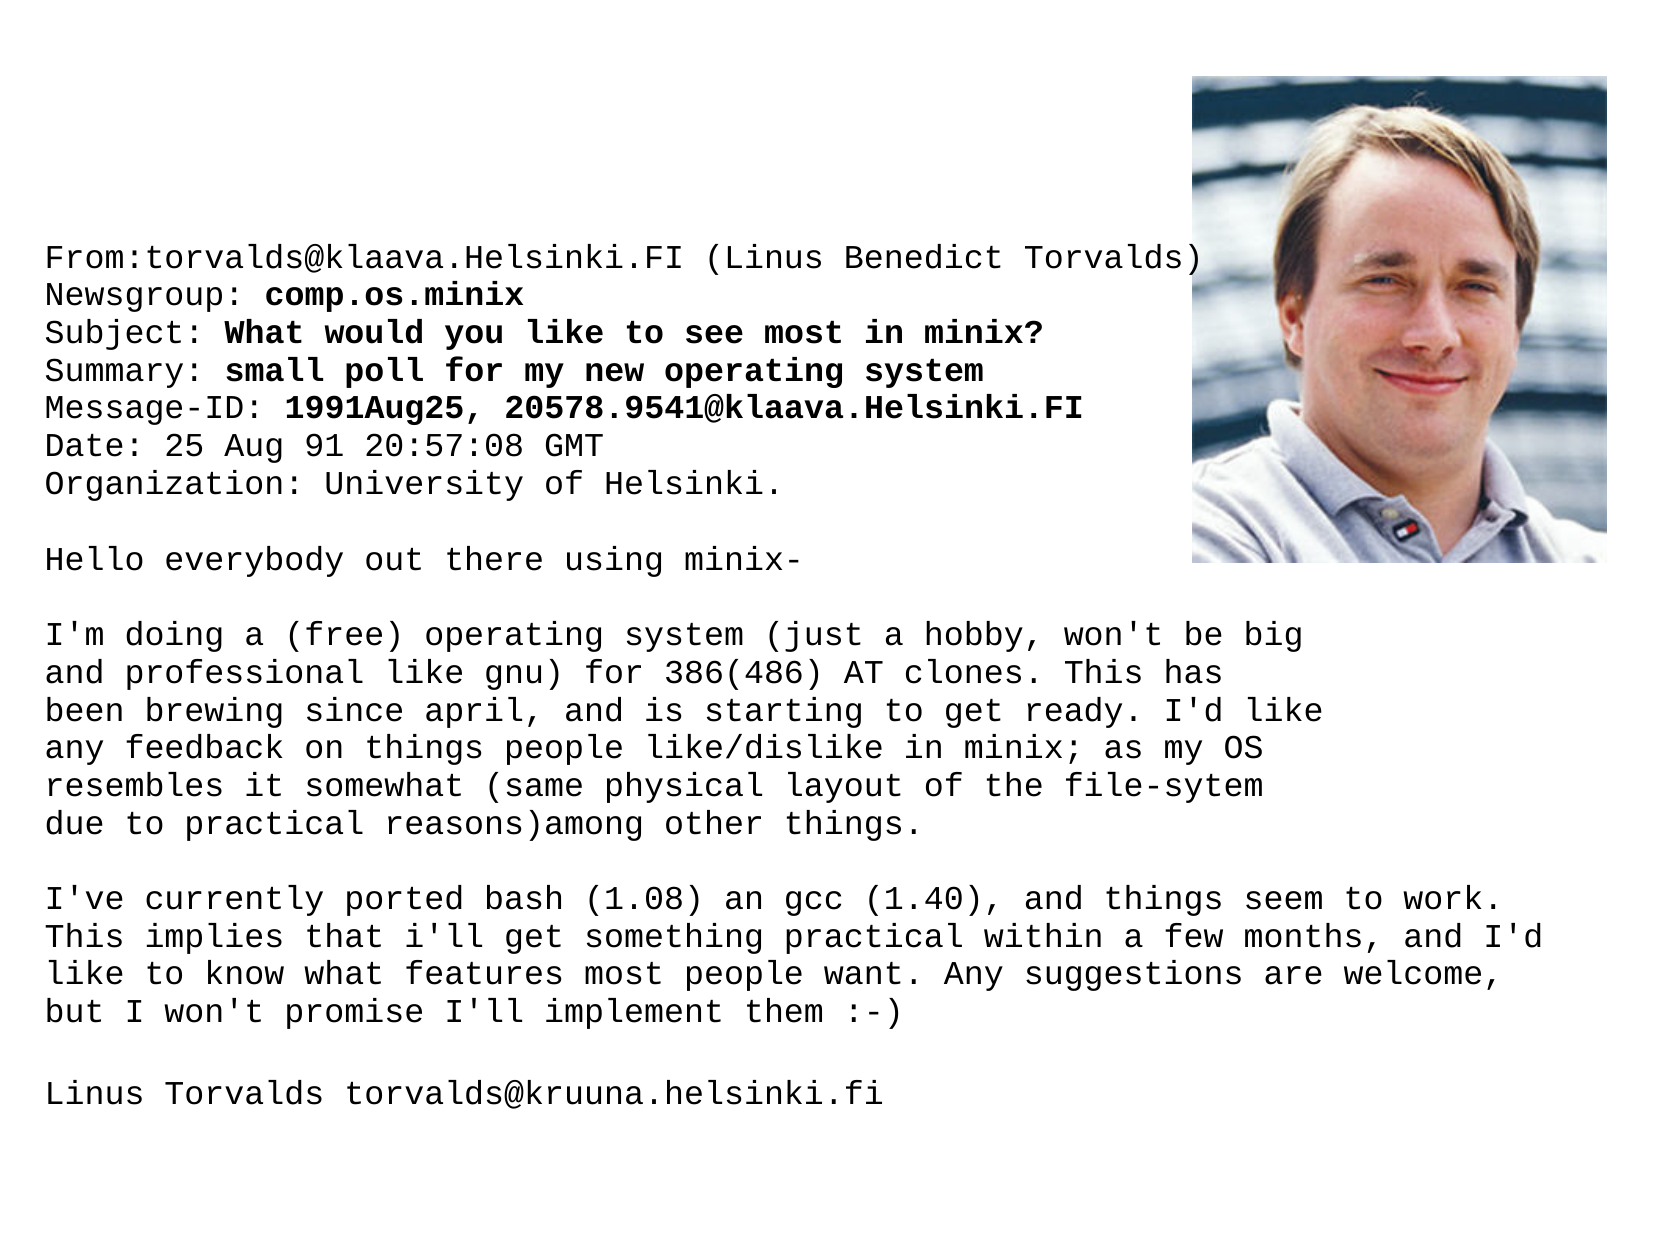

From:torvalds@klaava.Helsinki.FI (Linus Benedict Torvalds)
Newsgroup: comp.os.minix
Subject: What would you like to see most in minix?
Summary: small poll for my new operating system
Message-ID: 1991Aug25, 20578.9541@klaava.Helsinki.FI
Date: 25 Aug 91 20:57:08 GMT
Organization: University of Helsinki.
Hello everybody out there using minix-
I'm doing a (free) operating system (just a hobby, won't be big
and professional like gnu) for 386(486) AT clones. This has
been brewing since april, and is starting to get ready. I'd like
any feedback on things people like/dislike in minix; as my OS
resembles it somewhat (same physical layout of the file-sytem
due to practical reasons)among other things.
I've currently ported bash (1.08) an gcc (1.40), and things seem to work.
This implies that i'll get something practical within a few months, and I'd
like to know what features most people want. Any suggestions are welcome,
but I won't promise I'll implement them :-)
Linus Torvalds torvalds@kruuna.helsinki.fi